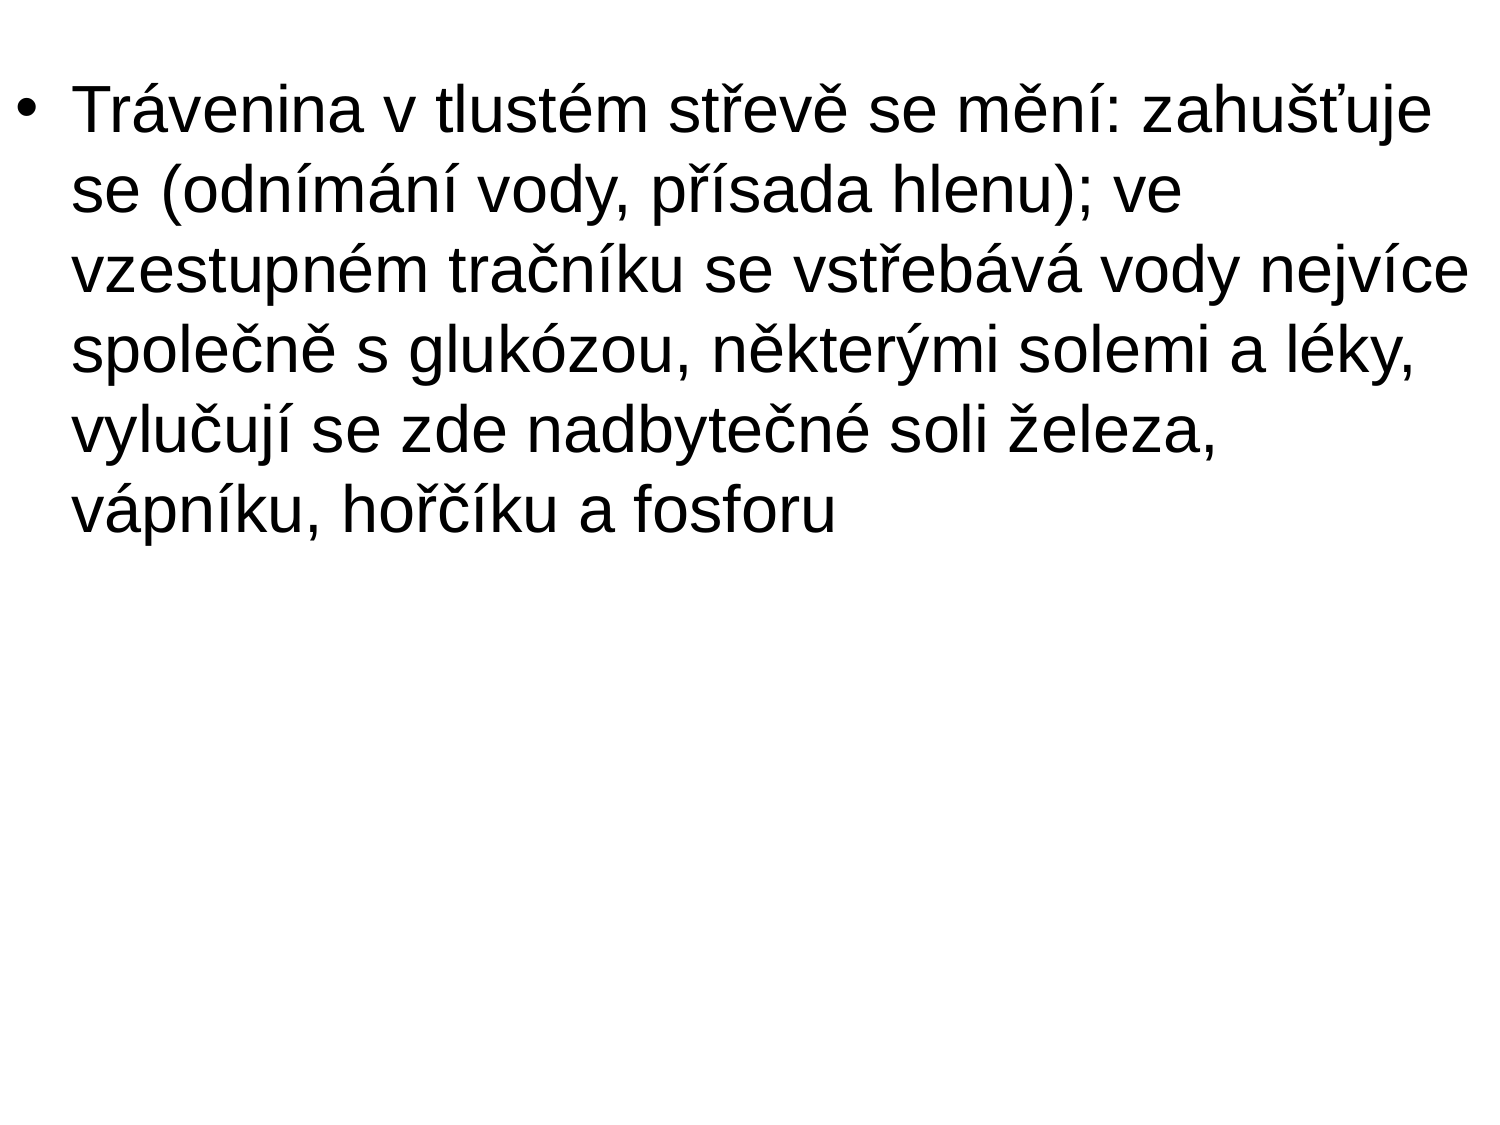

# Trávenina v tlustém střevě se mění: zahušťuje se (odnímání vody, přísada hlenu); ve vzestupném tračníku se vstřebává vody nejvíce společně s glukózou, některými solemi a léky, vylučují se zde nadbytečné soli železa, vápníku, hořčíku a fosforu